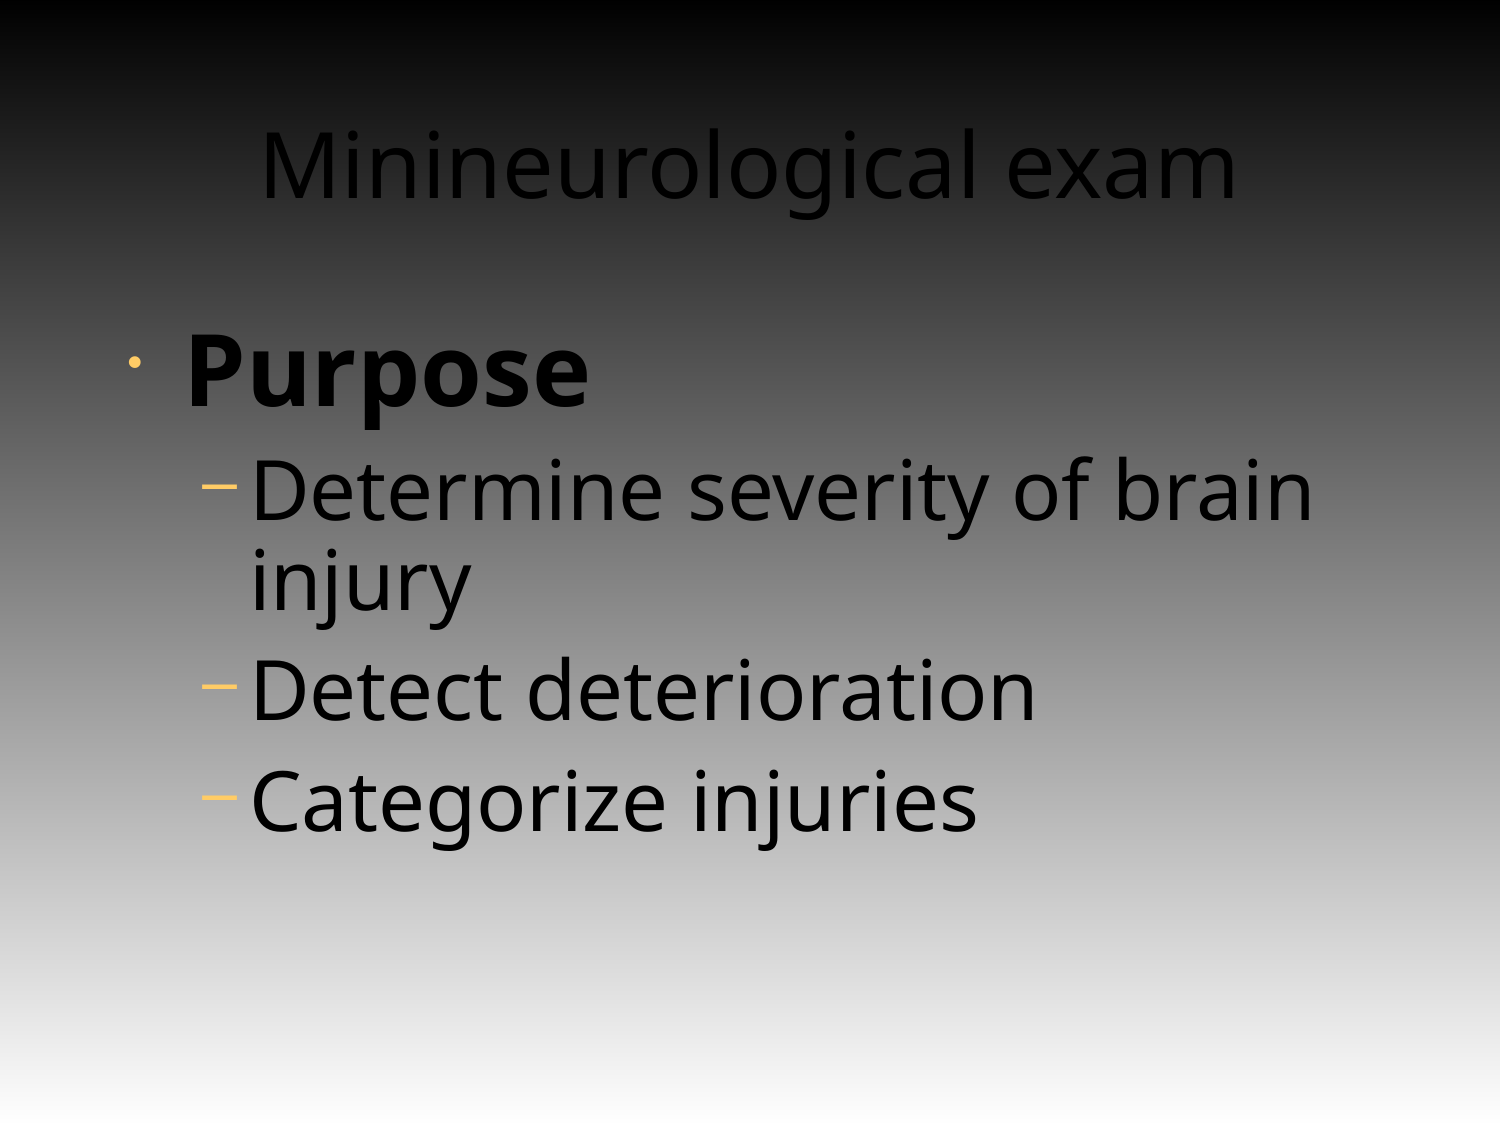

# Minineurological exam
Purpose
Determine severity of brain injury
Detect deterioration
Categorize injuries